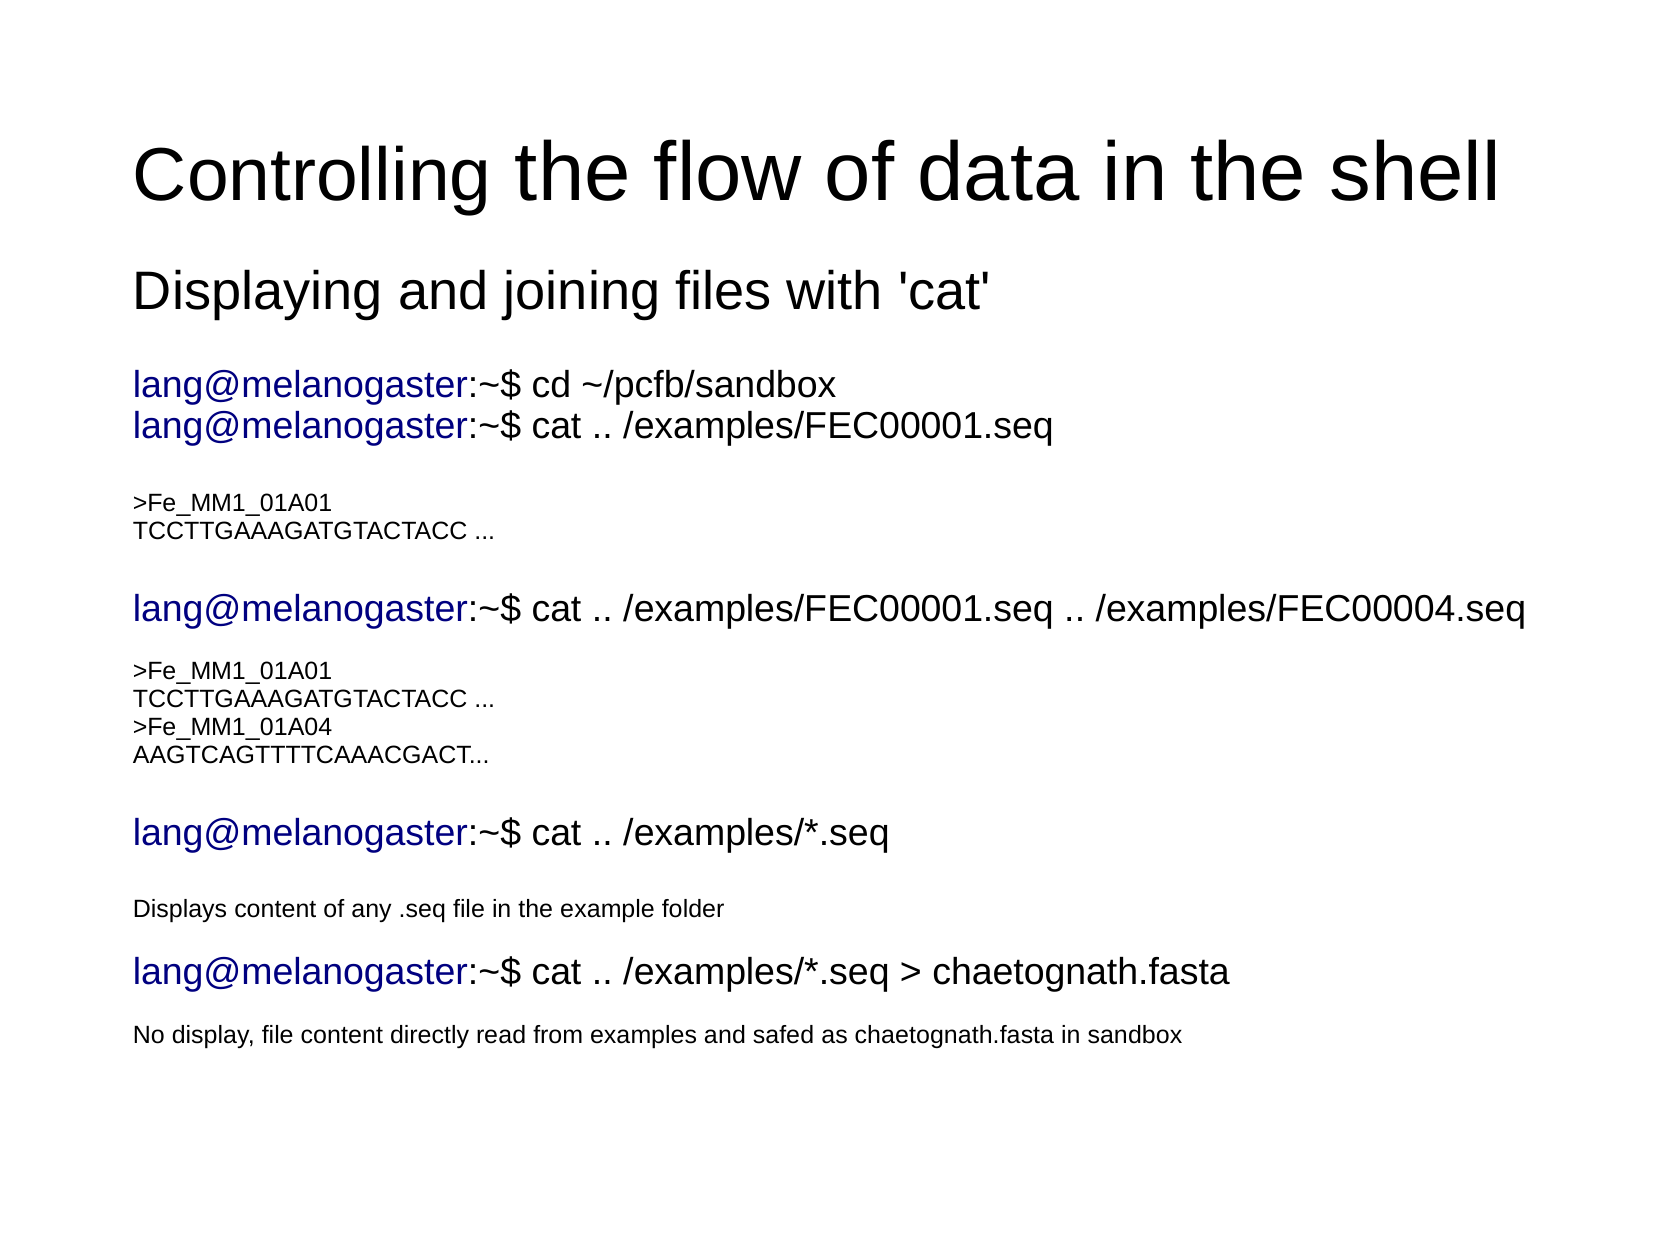

Controlling the flow of data in the shell
Displaying and joining files with 'cat'
lang@melanogaster:~$ cd ~/pcfb/sandbox
lang@melanogaster:~$ cat .. /examples/FEC00001.seq
>Fe_MM1_01A01
TCCTTGAAAGATGTACTACC ...
lang@melanogaster:~$ cat .. /examples/FEC00001.seq .. /examples/FEC00004.seq
>Fe_MM1_01A01
TCCTTGAAAGATGTACTACC ...
>Fe_MM1_01A04
AAGTCAGTTTTCAAACGACT...
lang@melanogaster:~$ cat .. /examples/*.seq
Displays content of any .seq file in the example folder
lang@melanogaster:~$ cat .. /examples/*.seq > chaetognath.fasta
No display, file content directly read from examples and safed as chaetognath.fasta in sandbox